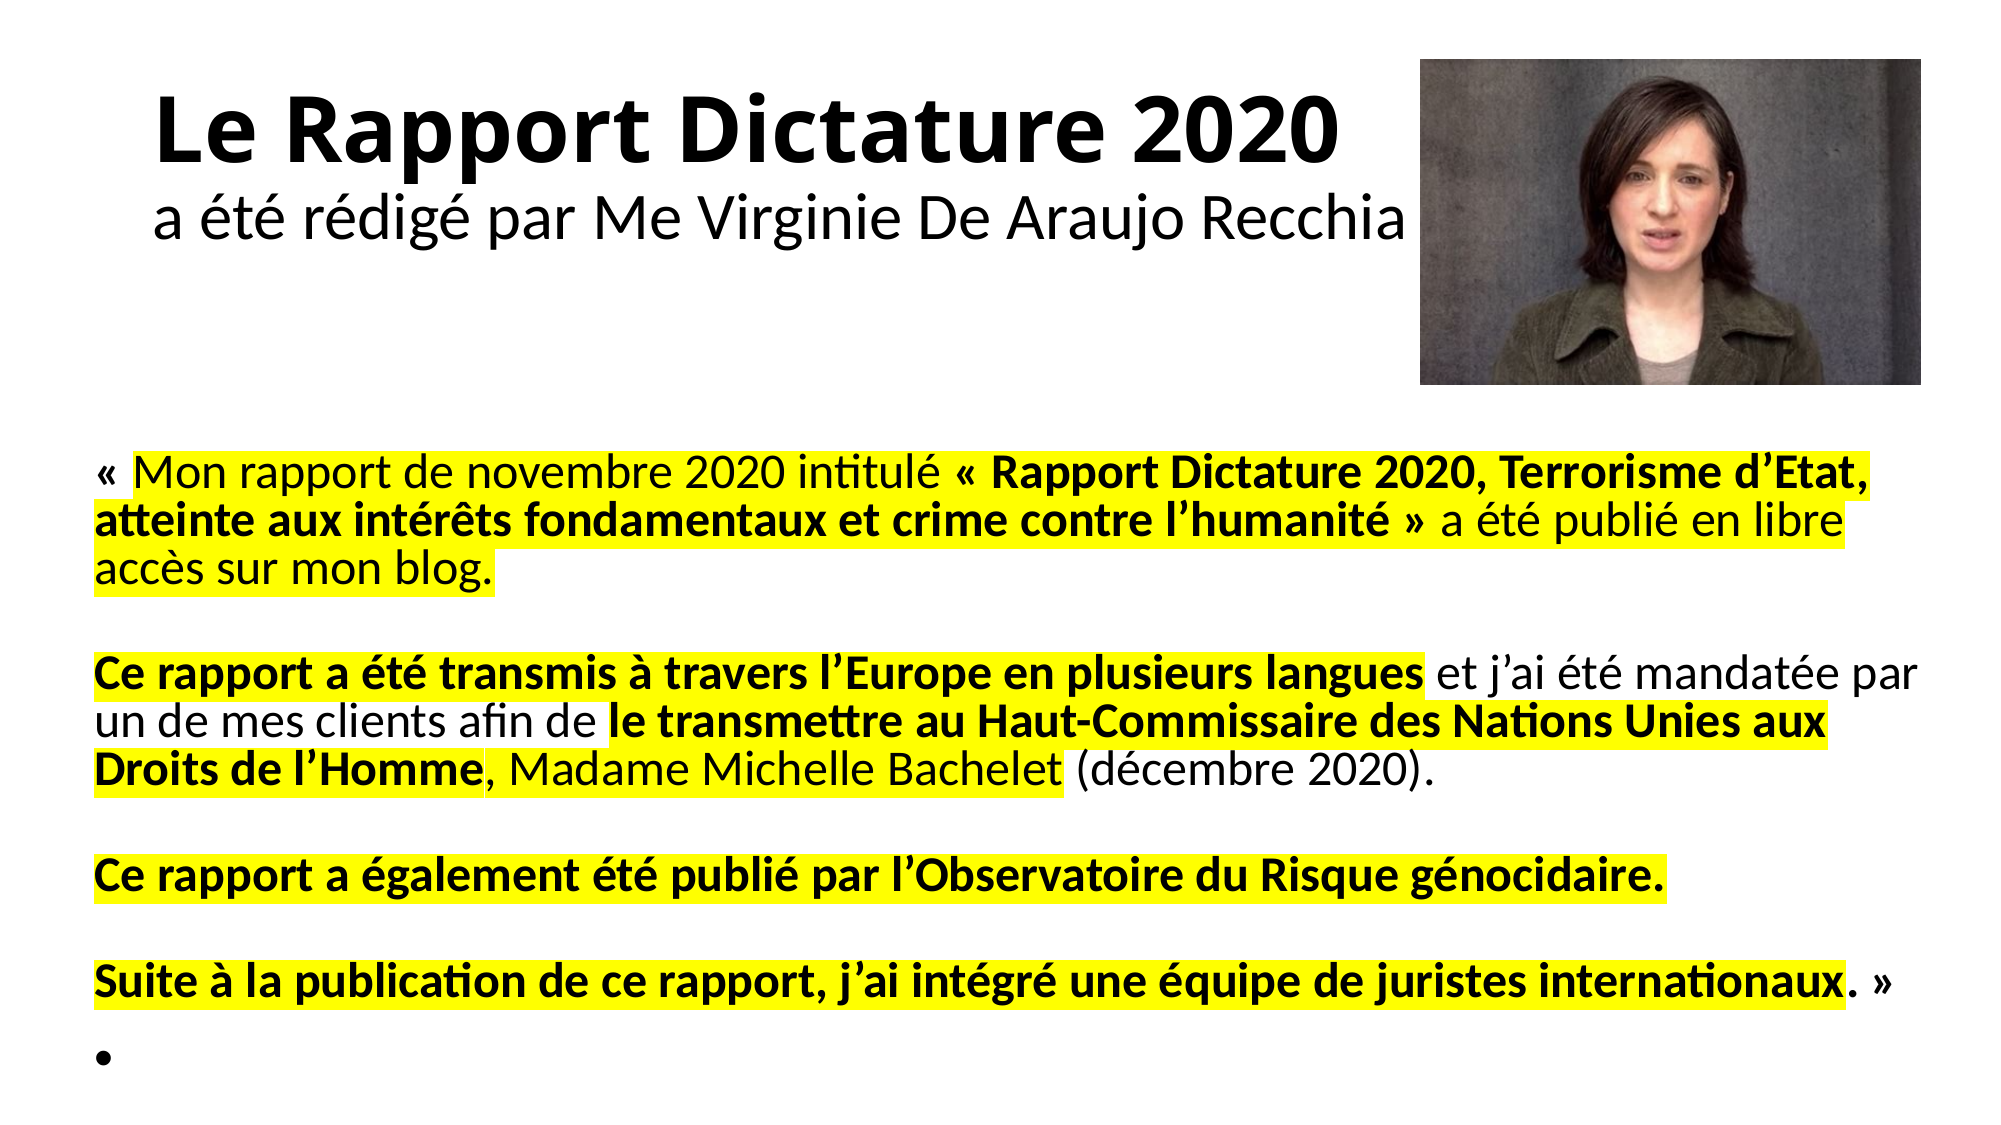

# Le Rapport Dictature 2020 a été rédigé par Me Virginie De Araujo Recchia
« Mon rapport de novembre 2020 intitulé « Rapport Dictature 2020, Terrorisme d’Etat, atteinte aux intérêts fondamentaux et crime contre l’humanité » a été publié en libre accès sur mon blog.
Ce rapport a été transmis à travers l’Europe en plusieurs langues et j’ai été mandatée par un de mes clients afin de le transmettre au Haut-Commissaire des Nations Unies aux Droits de l’Homme, Madame Michelle Bachelet (décembre 2020).
Ce rapport a également été publié par l’Observatoire du Risque génocidaire.
Suite à la publication de ce rapport, j’ai intégré une équipe de juristes internationaux. »